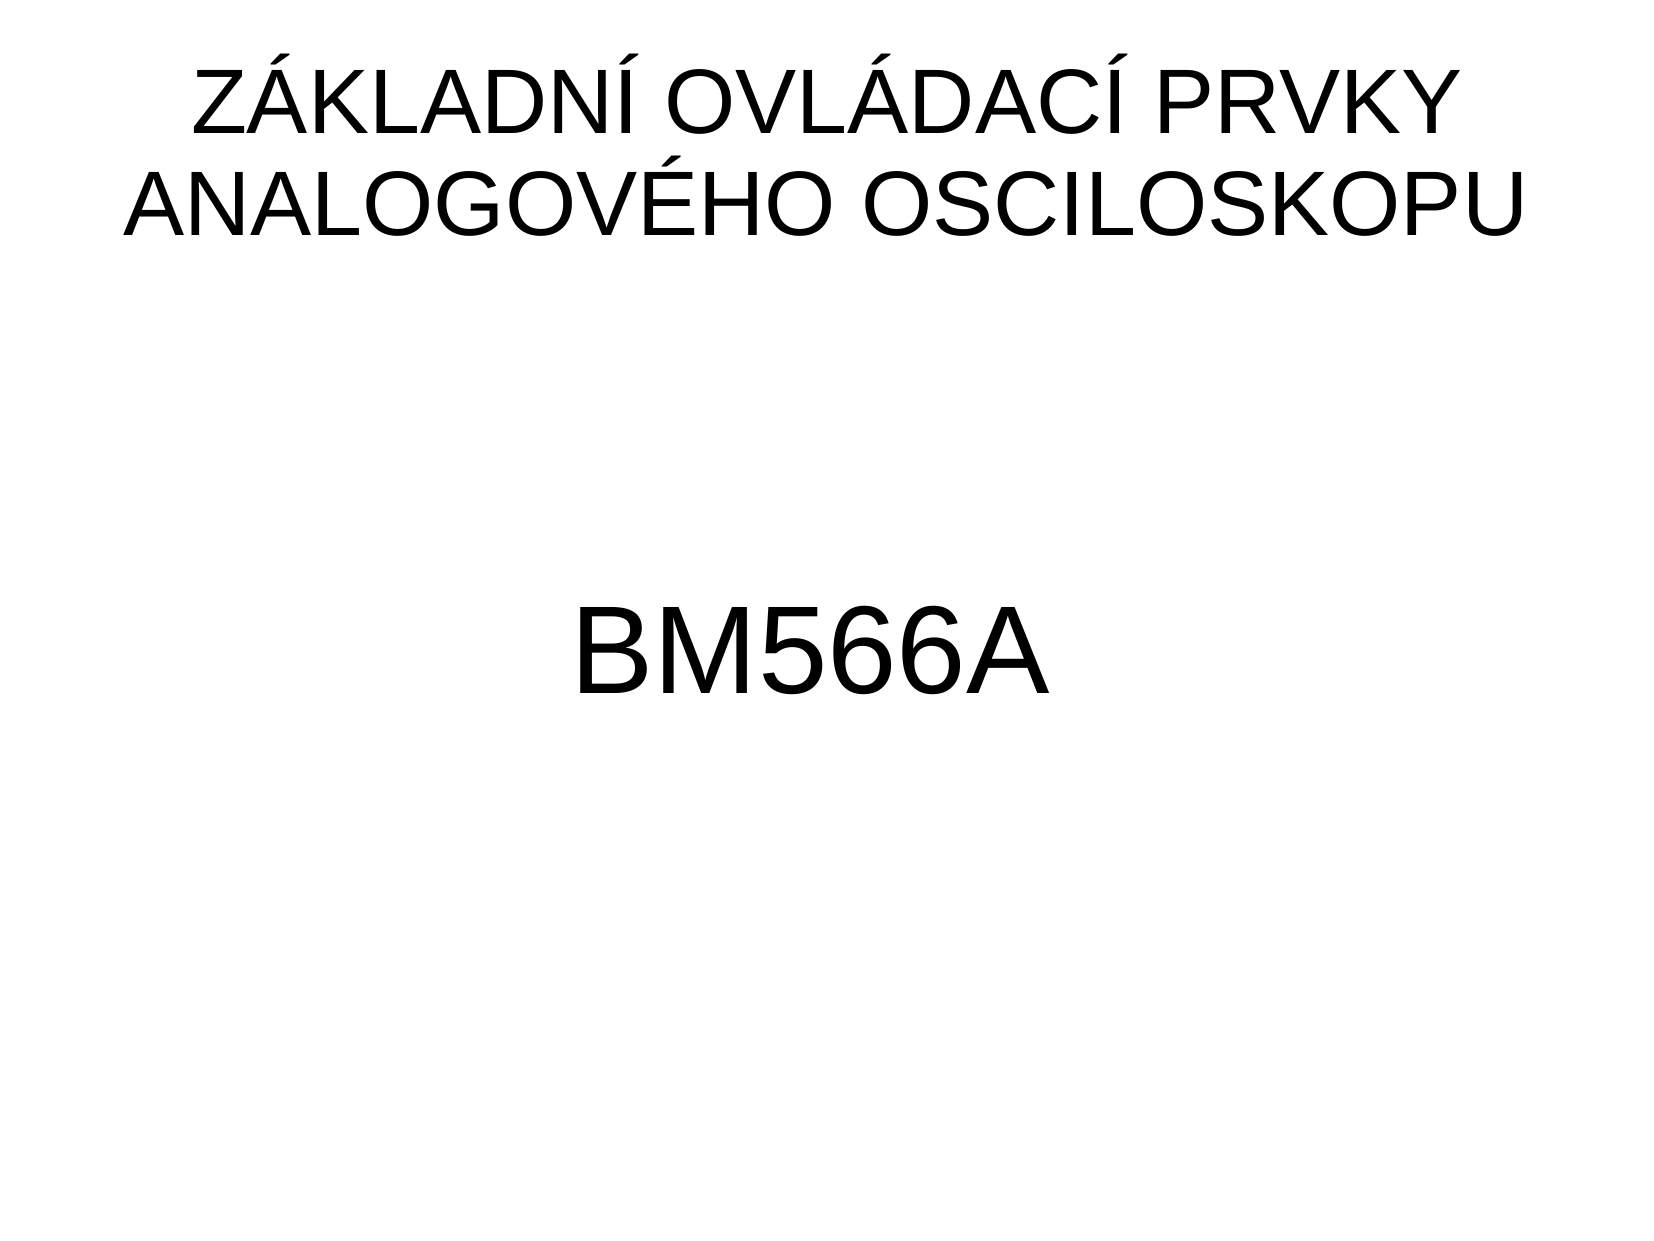

# ZÁKLADNÍ OVLÁDACÍ PRVKY ANALOGOVÉHO OSCILOSKOPU
BM566A